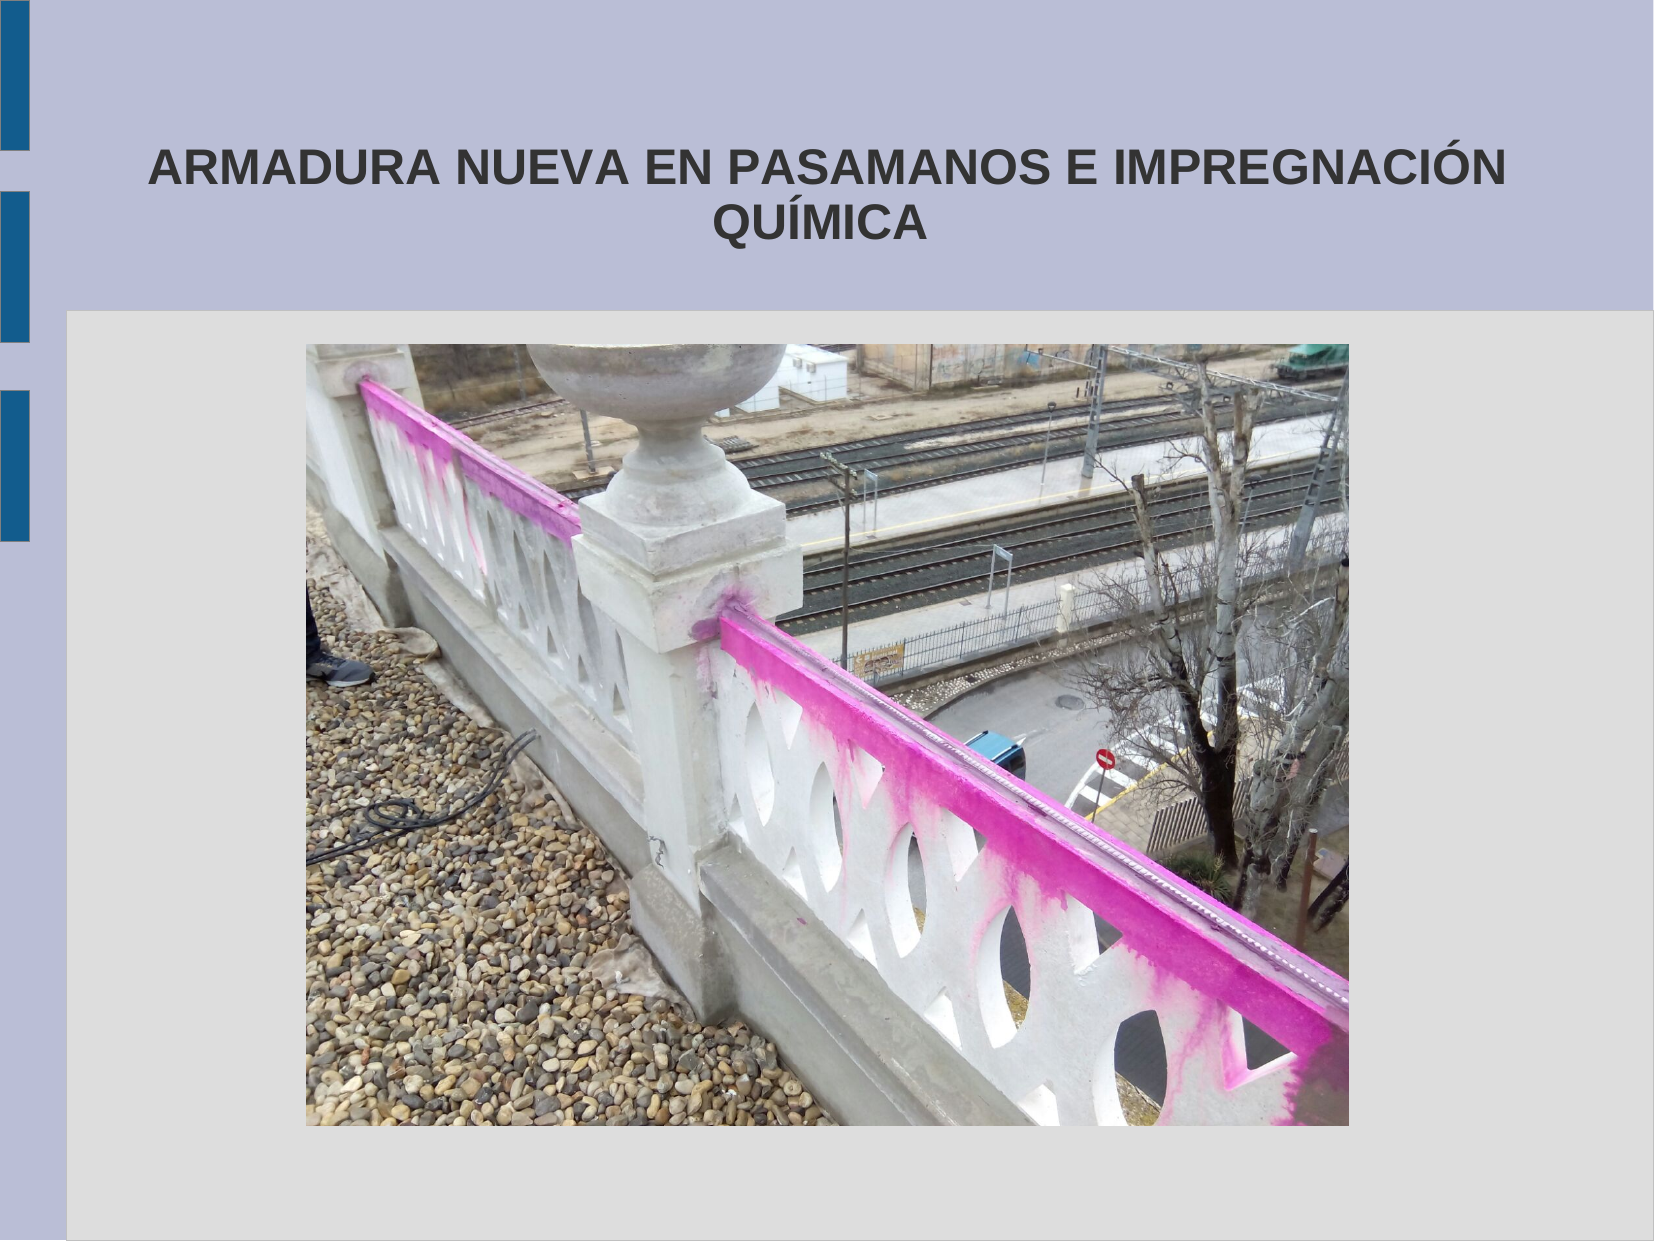

# ARMADURA NUEVA EN PASAMANOS E IMPREGNACIÓN QUÍMICA